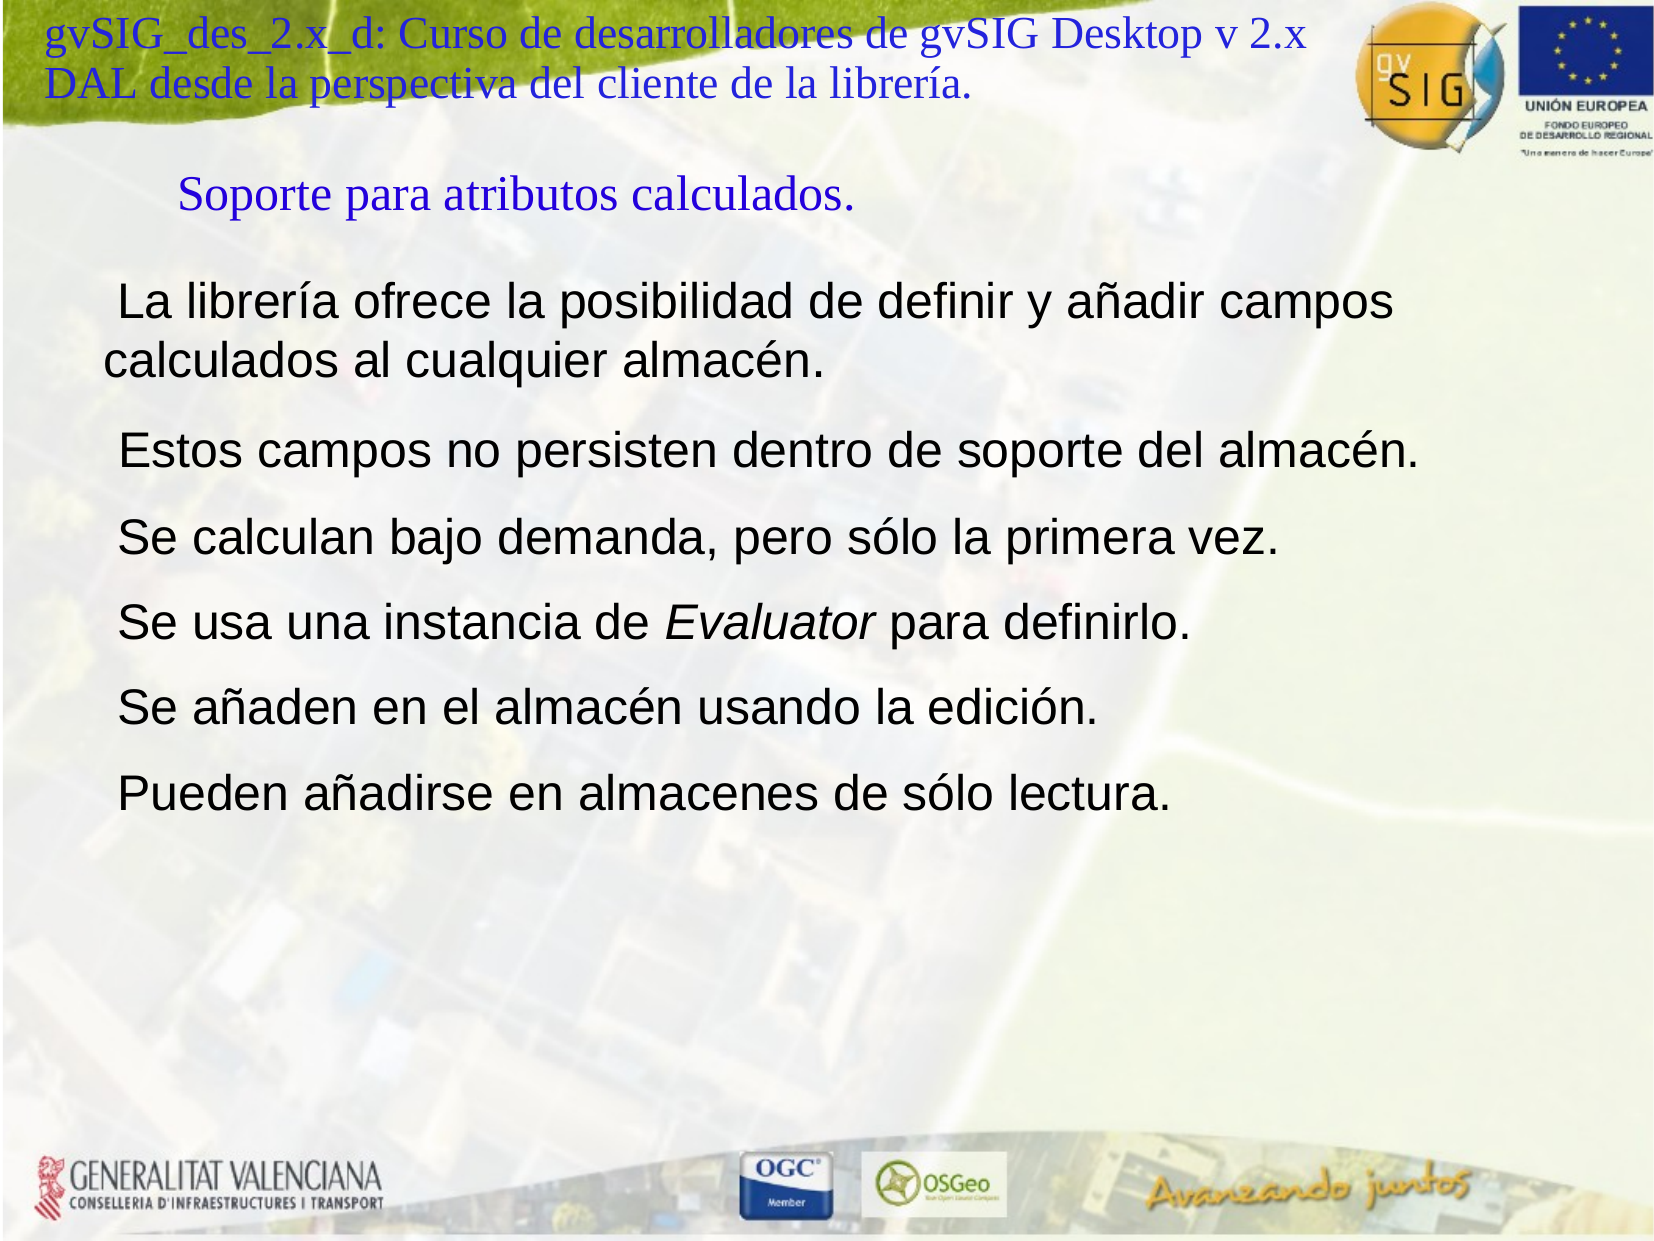

# Soporte para atributos calculados.
 La librería ofrece la posibilidad de definir y añadir campos calculados al cualquier almacén.
 Estos campos no persisten dentro de soporte del almacén.
 Se calculan bajo demanda, pero sólo la primera vez.
 Se usa una instancia de Evaluator para definirlo.
 Se añaden en el almacén usando la edición.
 Pueden añadirse en almacenes de sólo lectura.